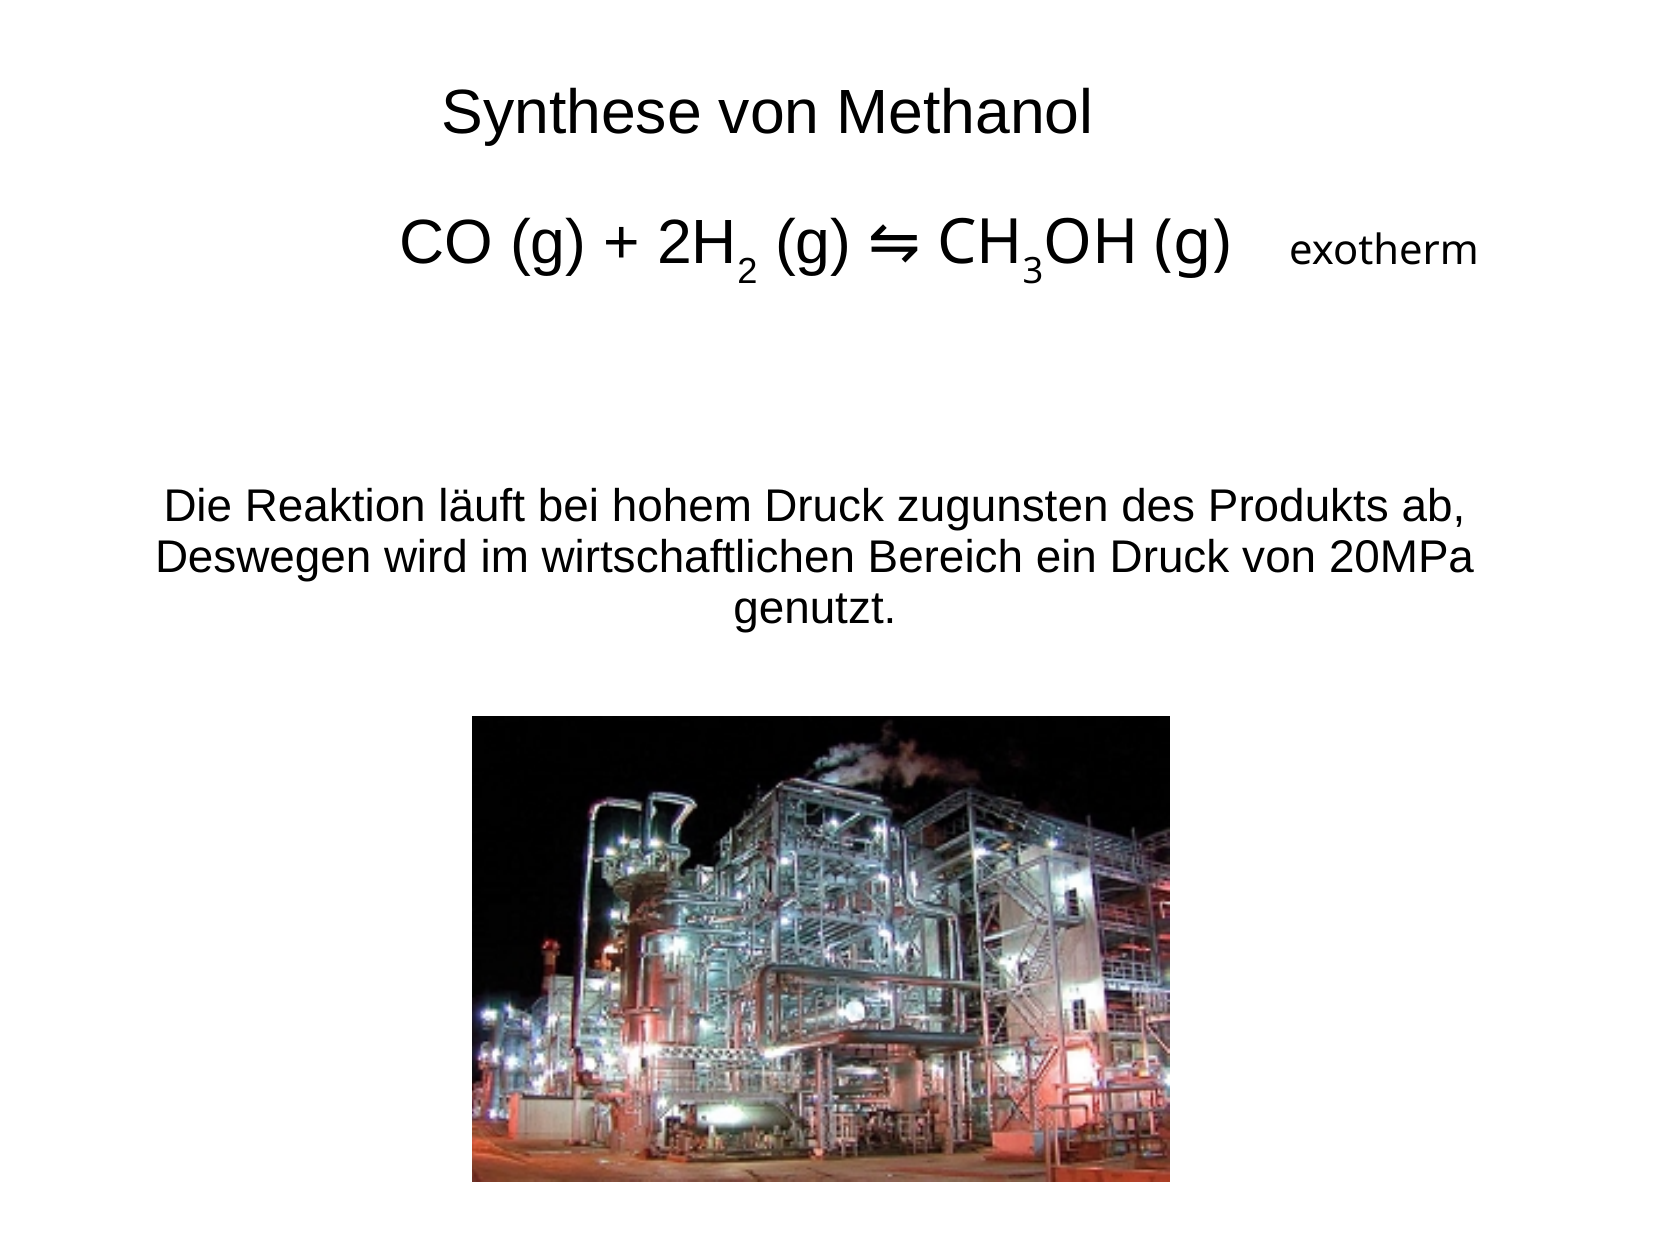

Synthese von Methanol
CO (g) + 2H2 (g) ⇋ CH3OH (g)
exotherm
Die Reaktion läuft bei hohem Druck zugunsten des Produkts ab,
Deswegen wird im wirtschaftlichen Bereich ein Druck von 20MPa genutzt.